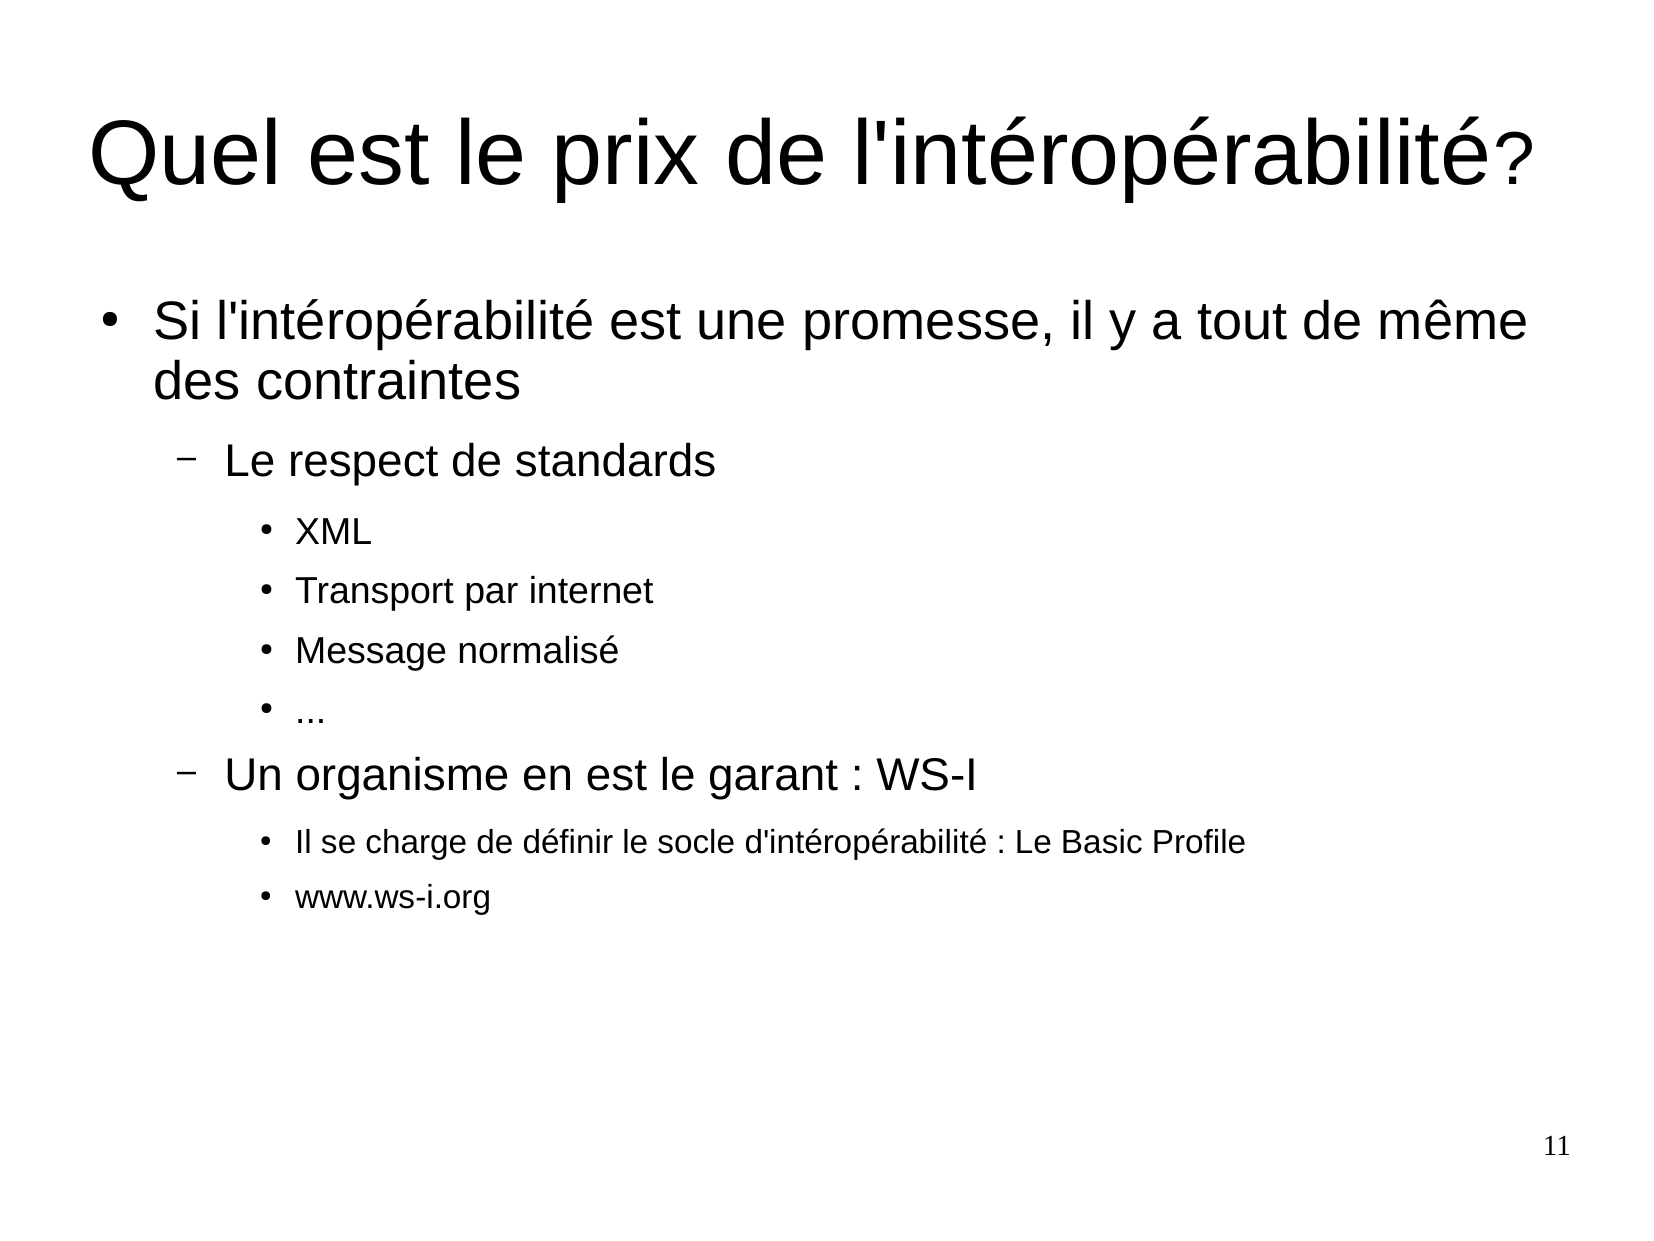

# Quel est le prix de l'intéropérabilité?
Si l'intéropérabilité est une promesse, il y a tout de même des contraintes
Le respect de standards
XML
Transport par internet
Message normalisé
...
Un organisme en est le garant : WS-I
Il se charge de définir le socle d'intéropérabilité : Le Basic Profile
www.ws-i.org
11